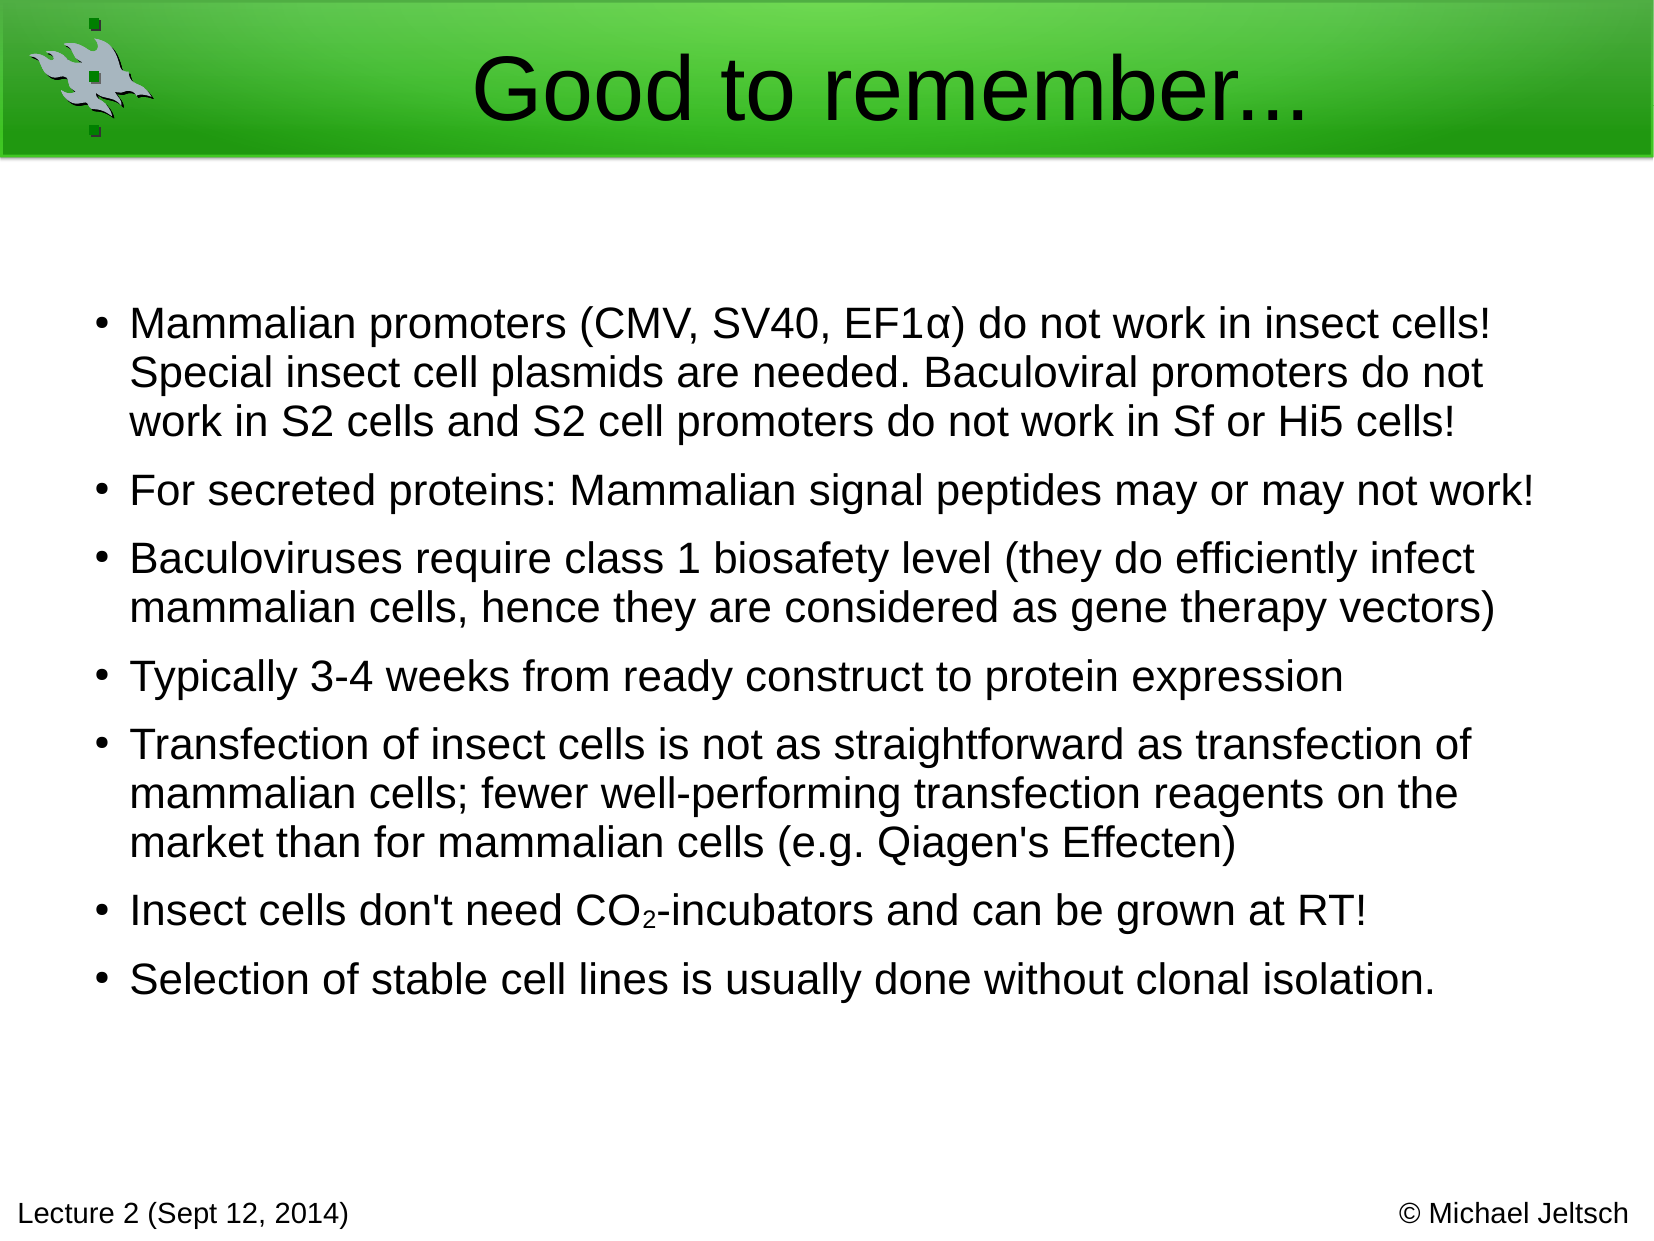

# Good to remember...
Mammalian promoters (CMV, SV40, EF1α) do not work in insect cells! Special insect cell plasmids are needed. Baculoviral promoters do not work in S2 cells and S2 cell promoters do not work in Sf or Hi5 cells!
For secreted proteins: Mammalian signal peptides may or may not work!
Baculoviruses require class 1 biosafety level (they do efficiently infect mammalian cells, hence they are considered as gene therapy vectors)
Typically 3-4 weeks from ready construct to protein expression
Transfection of insect cells is not as straightforward as transfection of mammalian cells; fewer well-performing transfection reagents on the market than for mammalian cells (e.g. Qiagen's Effecten)
Insect cells don't need CO2-incubators and can be grown at RT!
Selection of stable cell lines is usually done without clonal isolation.